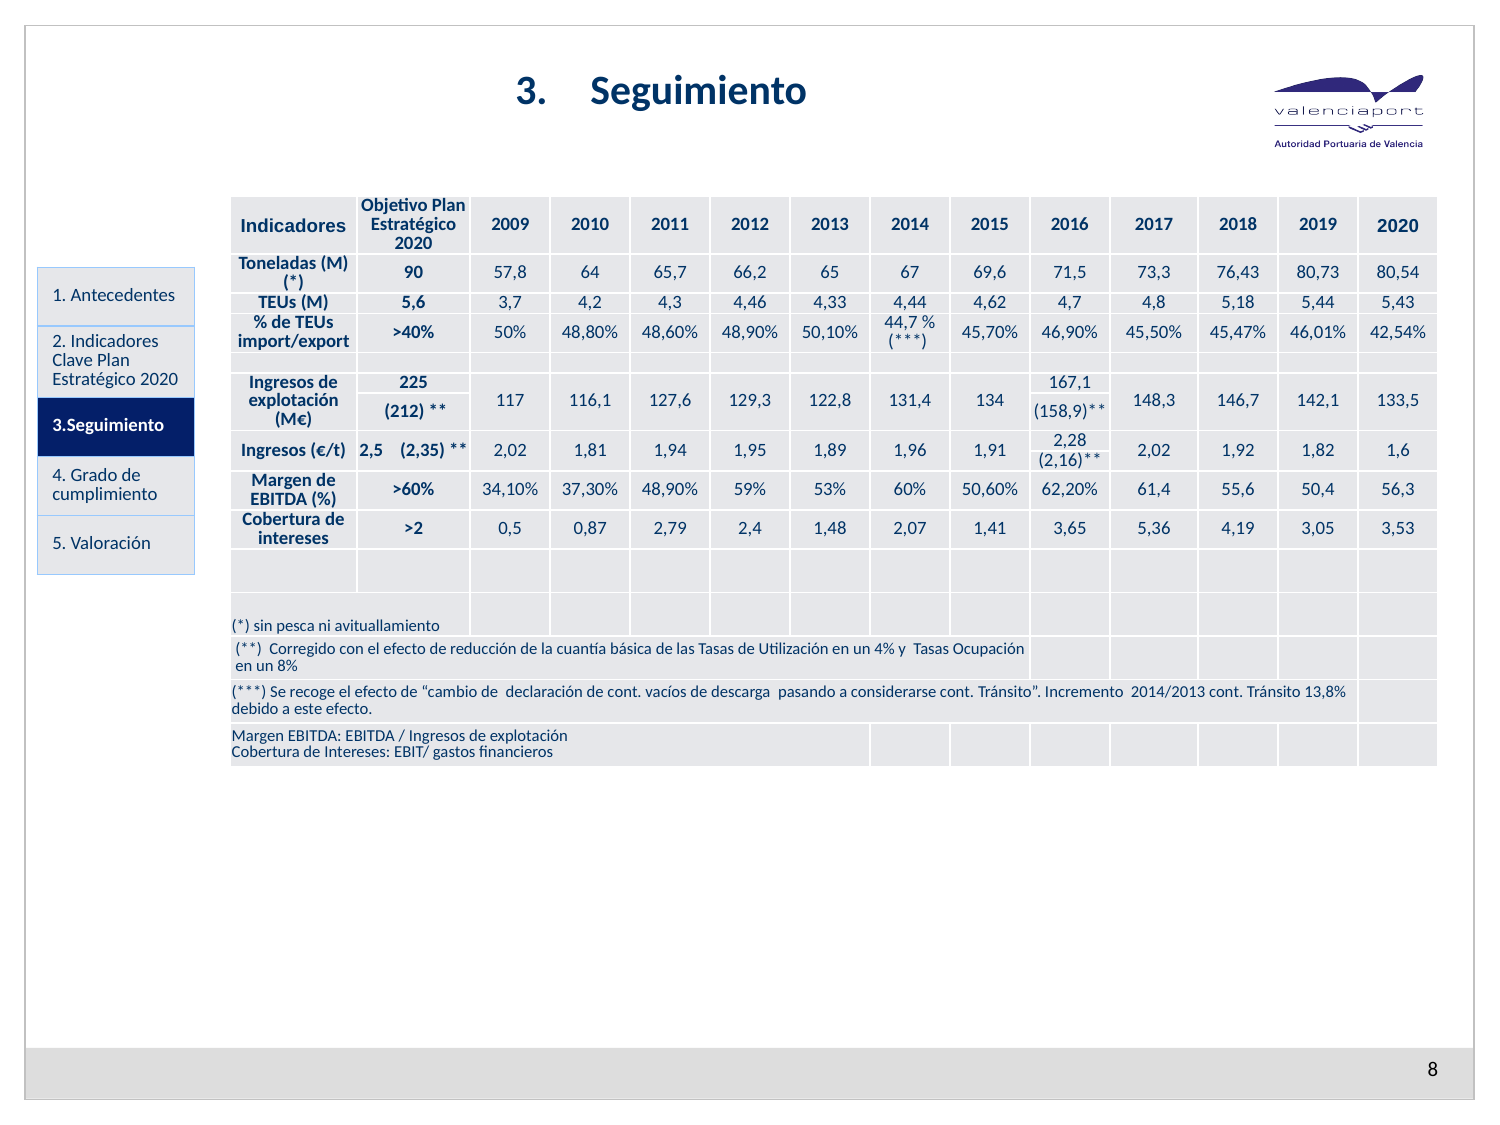

# Seguimiento
| Indicadores | Objetivo Plan Estratégico 2020 | 2009 | 2010 | 2011 | 2012 | 2013 | 2014 | 2015 | 2016 | 2017 | 2018 | 2019 | 2020 |
| --- | --- | --- | --- | --- | --- | --- | --- | --- | --- | --- | --- | --- | --- |
| Toneladas (M) (\*) | 90 | 57,8 | 64 | 65,7 | 66,2 | 65 | 67 | 69,6 | 71,5 | 73,3 | 76,43 | 80,73 | 80,54 |
| TEUs (M) | 5,6 | 3,7 | 4,2 | 4,3 | 4,46 | 4,33 | 4,44 | 4,62 | 4,7 | 4,8 | 5,18 | 5,44 | 5,43 |
| % de TEUs import/export | >40% | 50% | 48,80% | 48,60% | 48,90% | 50,10% | 44,7 % (\*\*\*) | 45,70% | 46,90% | 45,50% | 45,47% | 46,01% | 42,54% |
| | | | | | | | | | | | | | |
| Ingresos de explotación (M€) | 225 | 117 | 116,1 | 127,6 | 129,3 | 122,8 | 131,4 | 134 | 167,1 | 148,3 | 146,7 | 142,1 | 133,5 |
| | (212) \*\* | | | | | | | | (158,9)\*\* | | | | |
| Ingresos (€/t) | 2,5 (2,35) \*\* | 2,02 | 1,81 | 1,94 | 1,95 | 1,89 | 1,96 | 1,91 | 2,28 | 2,02 | 1,92 | 1,82 | 1,6 |
| | | | | | | | | | (2,16)\*\* | | | | |
| Margen de EBITDA (%) | >60% | 34,10% | 37,30% | 48,90% | 59% | 53% | 60% | 50,60% | 62,20% | 61,4 | 55,6 | 50,4 | 56,3 |
| Cobertura de intereses | >2 | 0,5 | 0,87 | 2,79 | 2,4 | 1,48 | 2,07 | 1,41 | 3,65 | 5,36 | 4,19 | 3,05 | 3,53 |
| | | | | | | | | | | | | | |
| (\*) sin pesca ni avituallamiento | | | | | | | | | | | | | |
| (\*\*) Corregido con el efecto de reducción de la cuantía básica de las Tasas de Utilización en un 4% y Tasas Ocupación en un 8% | | | | | | | | | | | | | |
| (\*\*\*) Se recoge el efecto de “cambio de declaración de cont. vacíos de descarga pasando a considerarse cont. Tránsito”. Incremento 2014/2013 cont. Tránsito 13,8% debido a este efecto. | | | | | | | | | | | | | |
| Margen EBITDA: EBITDA / Ingresos de explotación Cobertura de Intereses: EBIT/ gastos financieros | | | | | | | | | | | | | |
| 1. Antecedentes |
| --- |
| 2. Indicadores Clave Plan Estratégico 2020 |
| Seguimiento |
| 4. Grado de cumplimiento |
| 5. Valoración |